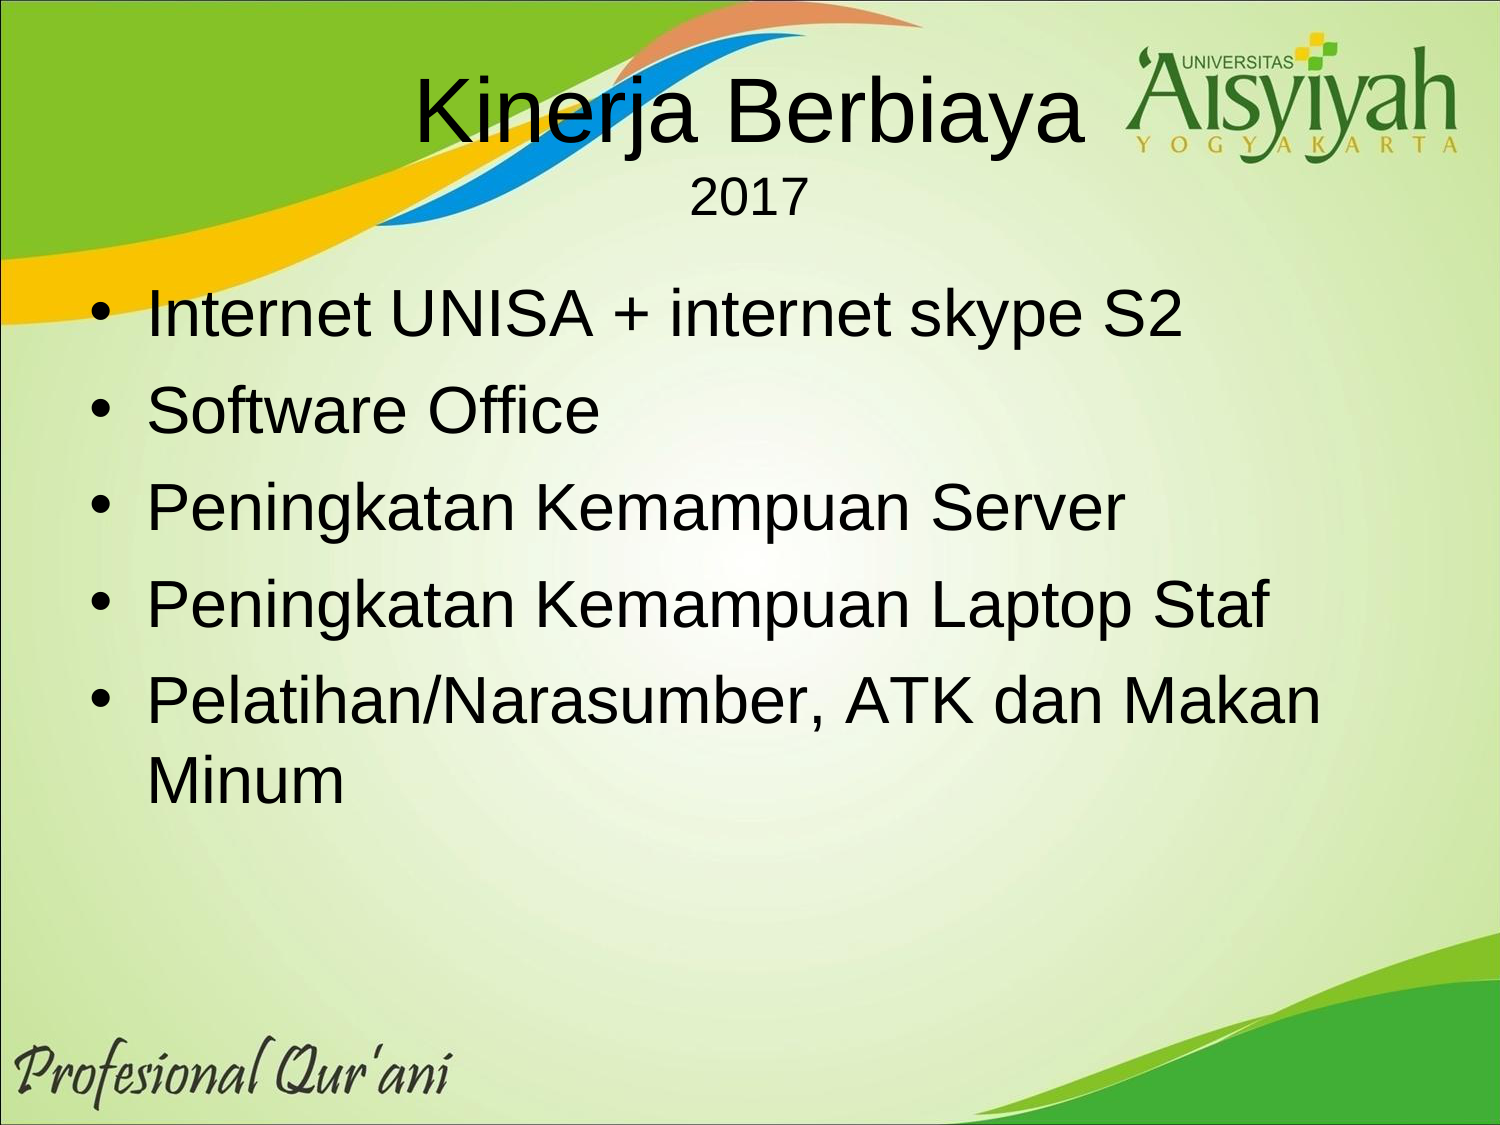

# Kinerja Berbiaya 2017
Internet UNISA + internet skype S2
Software Office
Peningkatan Kemampuan Server
Peningkatan Kemampuan Laptop Staf
Pelatihan/Narasumber, ATK dan Makan Minum